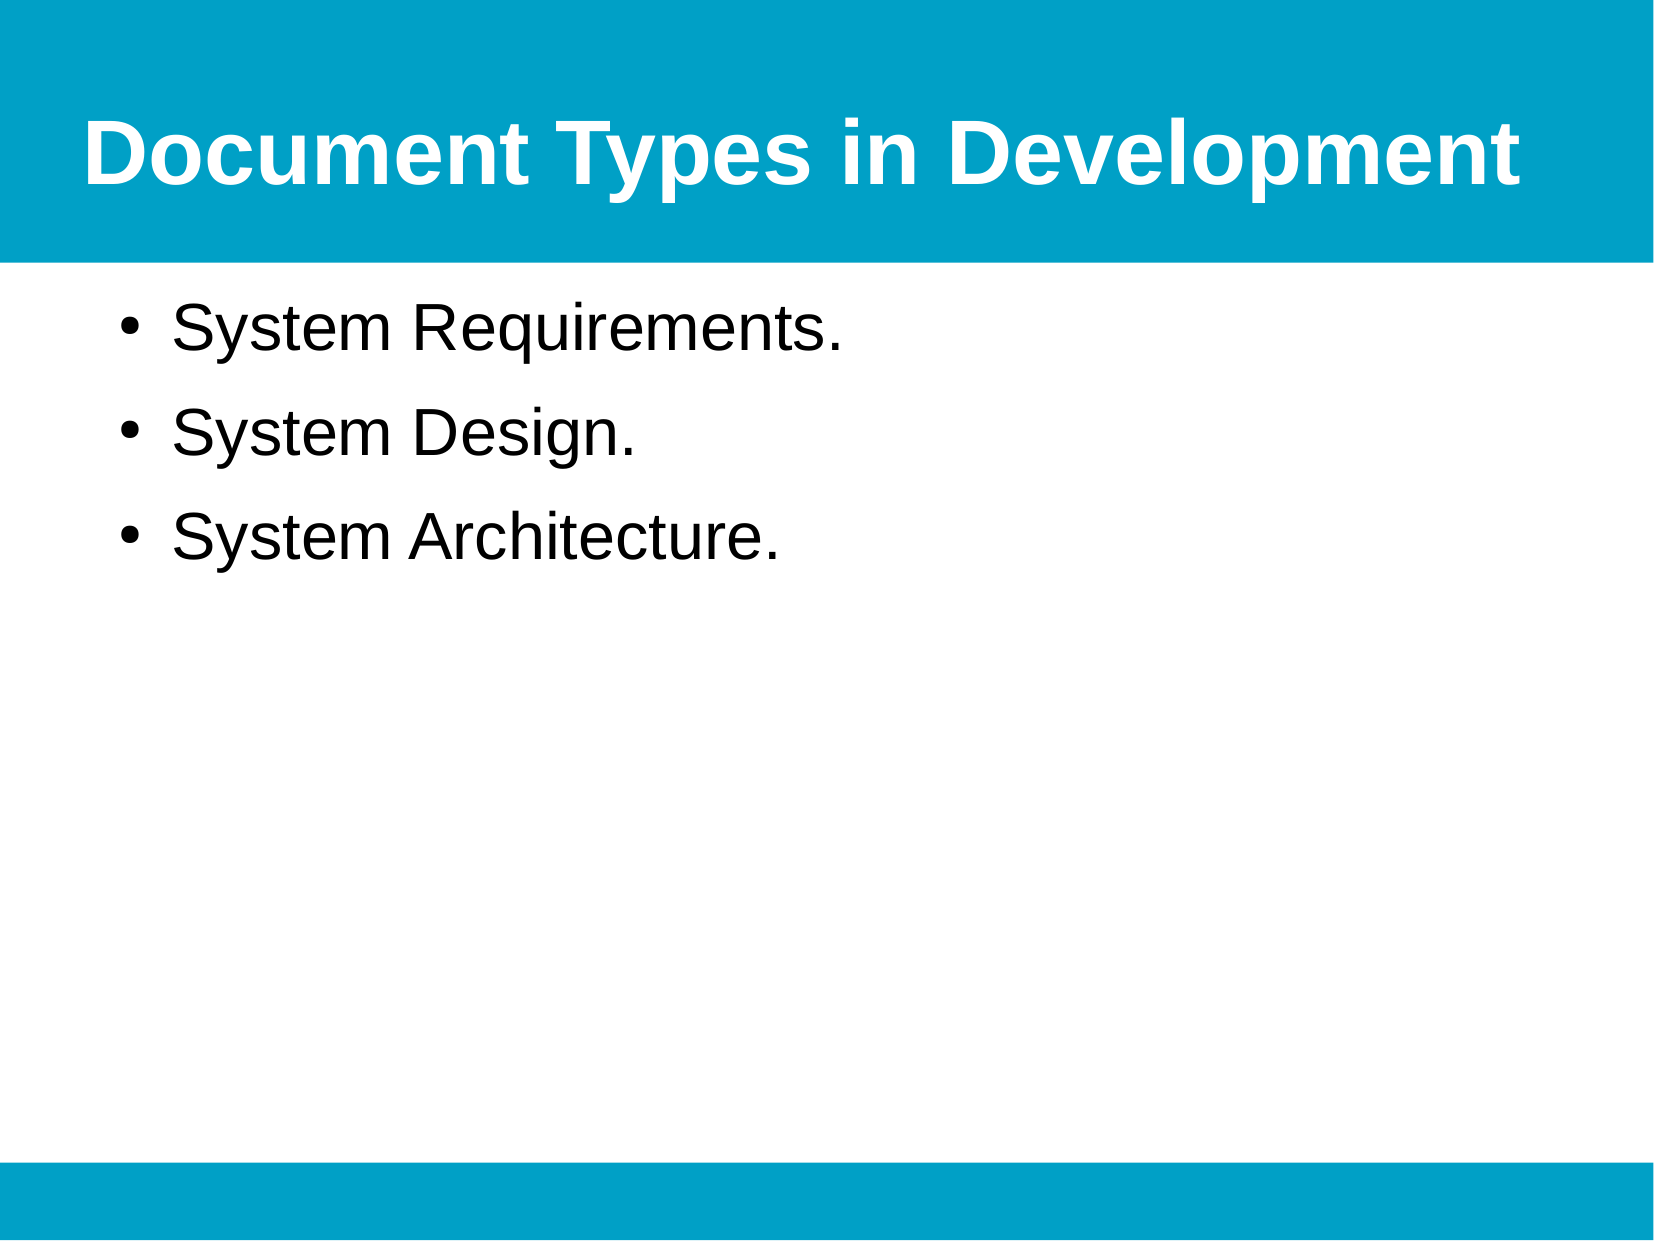

# Document Types in Development
System Requirements.
System Design.
System Architecture.